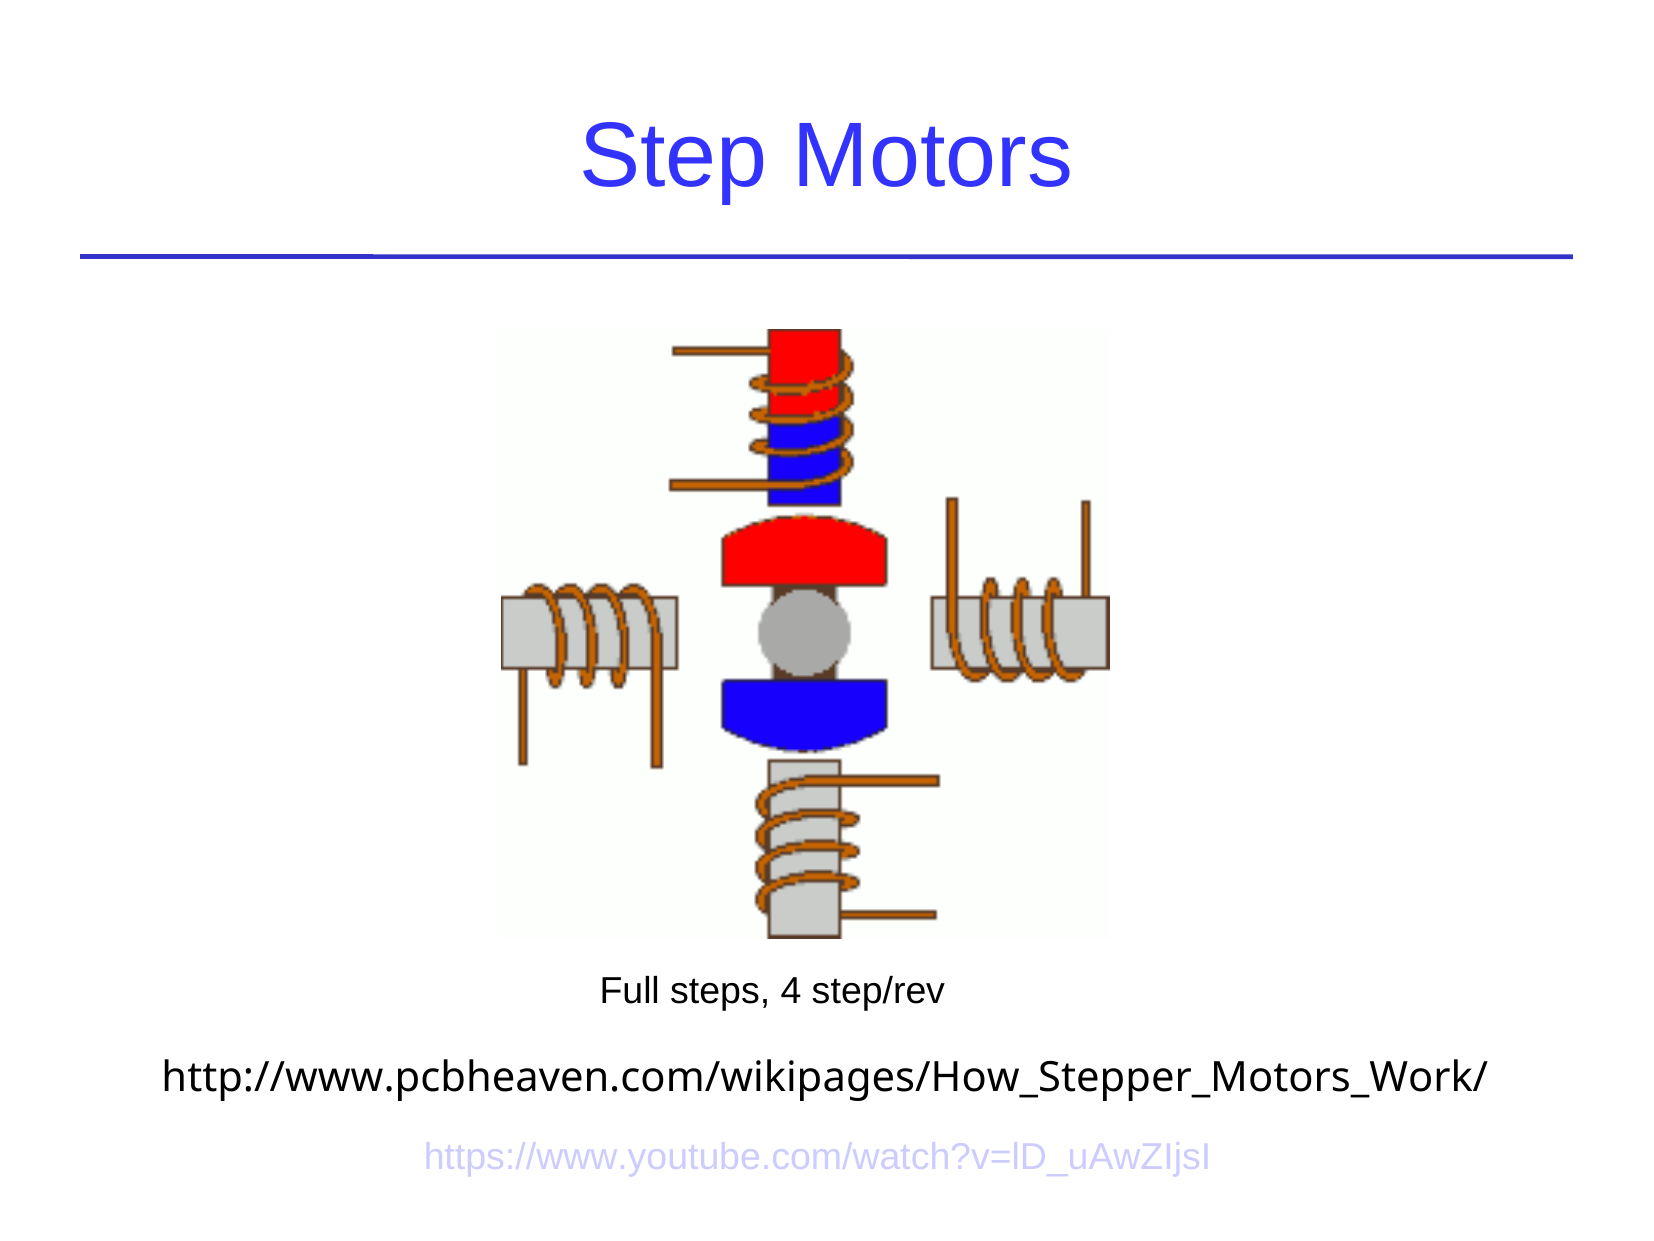

# Step Motors
Full steps, 4 step/rev
http://www.pcbheaven.com/wikipages/How_Stepper_Motors_Work/
https://www.youtube.com/watch?v=lD_uAwZIjsI